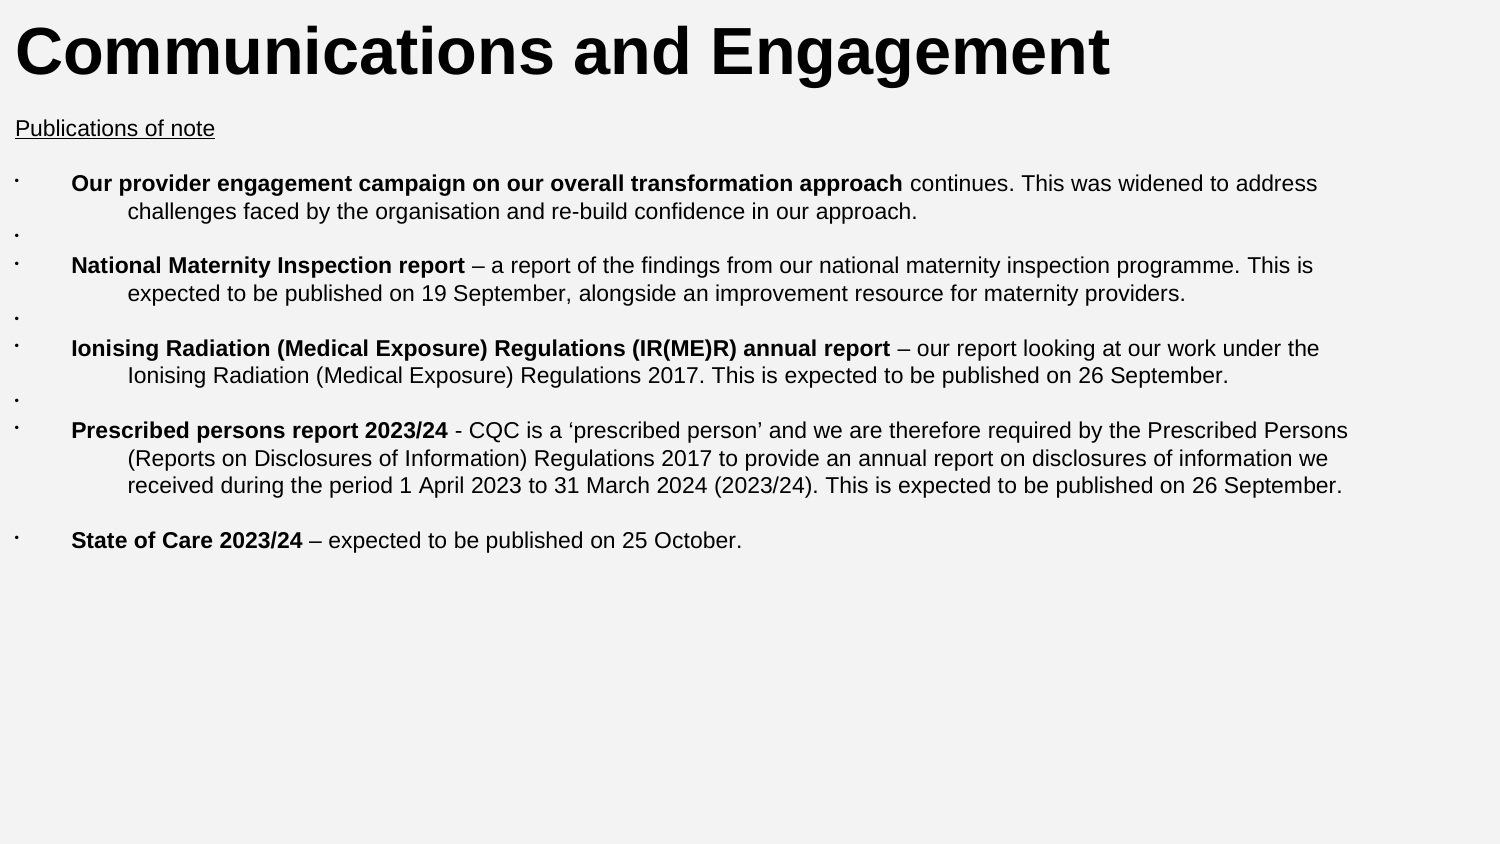

# Communications and Engagement
Publications of note
Our provider engagement campaign on our overall transformation approach continues. This was widened to address challenges faced by the organisation and re-build confidence in our approach.
National Maternity Inspection report – a report of the findings from our national maternity inspection programme. This is expected to be published on 19 September, alongside an improvement resource for maternity providers.
Ionising Radiation (Medical Exposure) Regulations (IR(ME)R) annual report – our report looking at our work under the Ionising Radiation (Medical Exposure) Regulations 2017. This is expected to be published on 26 September.
Prescribed persons report 2023/24 - CQC is a ‘prescribed person’ and we are therefore required by the Prescribed Persons (Reports on Disclosures of Information) Regulations 2017 to provide an annual report on disclosures of information we received during the period 1 April 2023 to 31 March 2024 (2023/24). This is expected to be published on 26 September.
State of Care 2023/24 – expected to be published on 25 October.